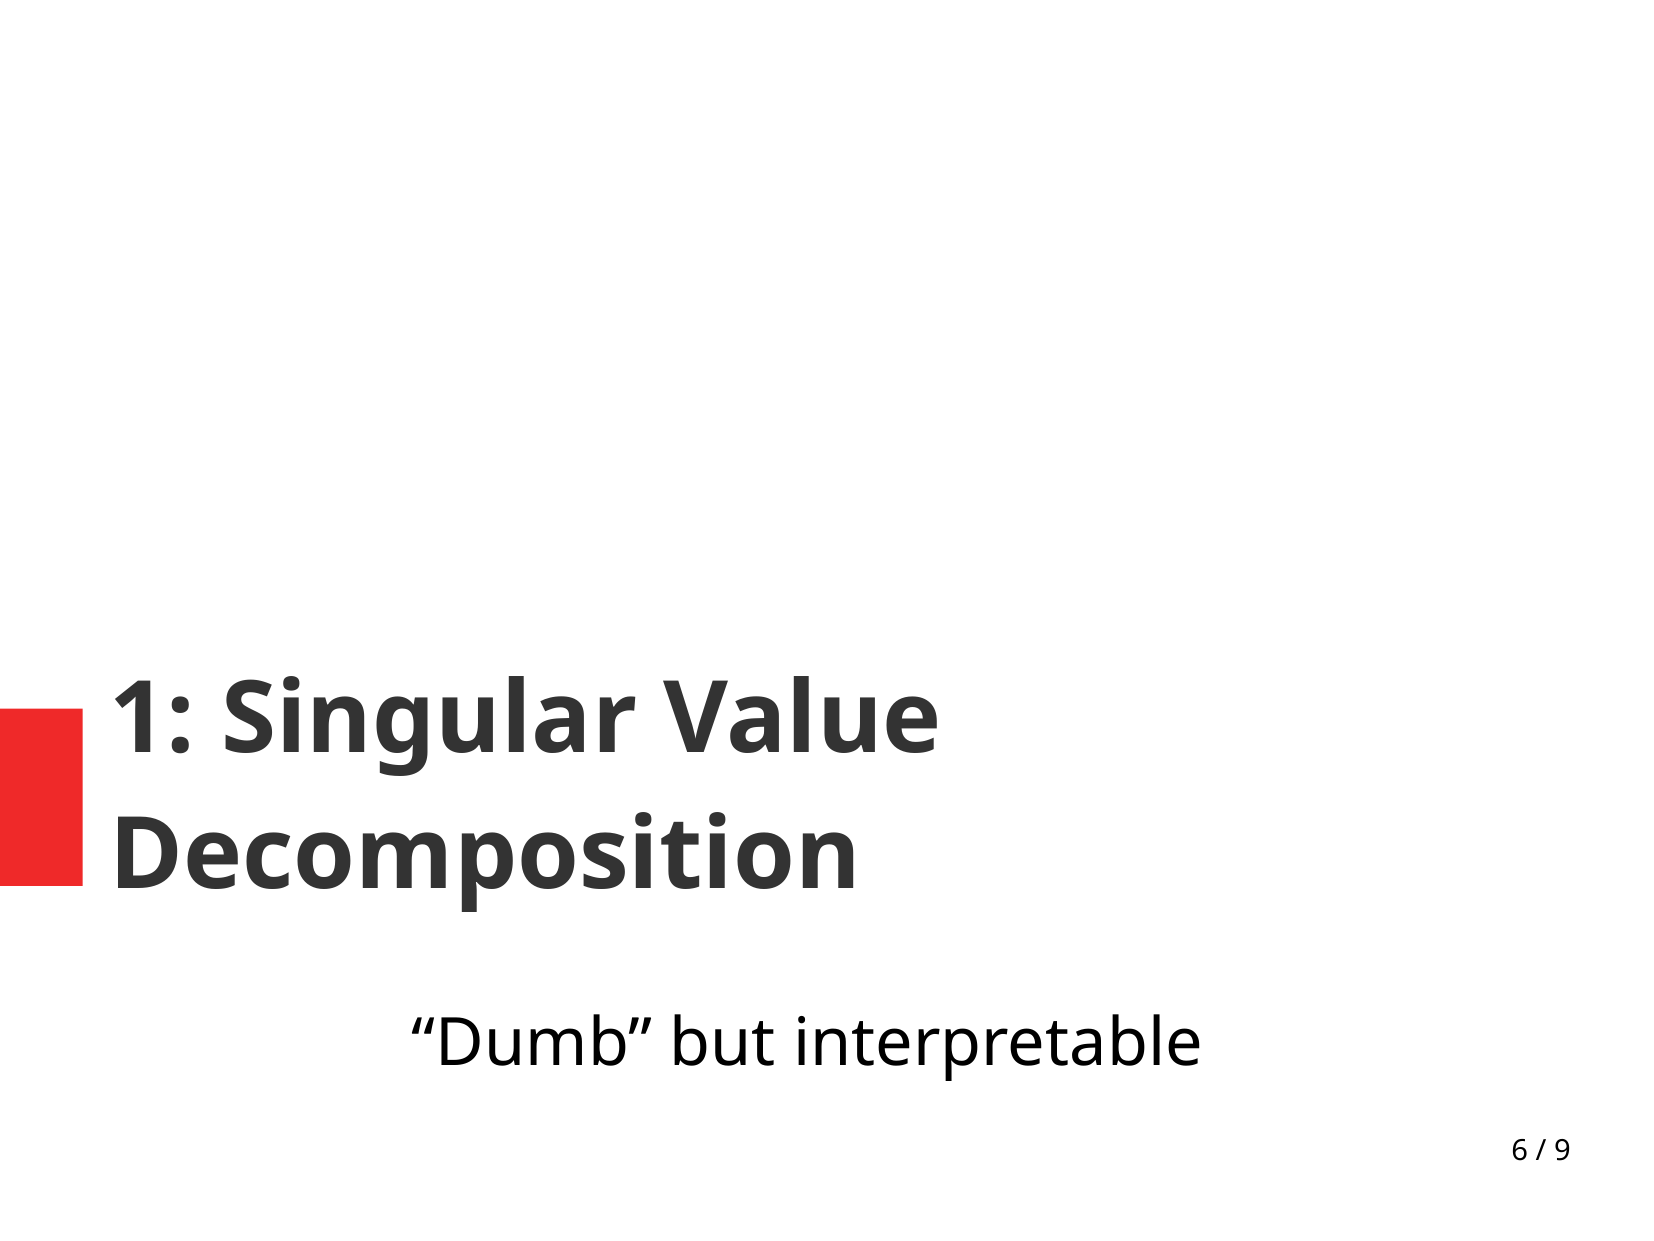

# 1: Singular Value Decomposition
“Dumb” but interpretable
6